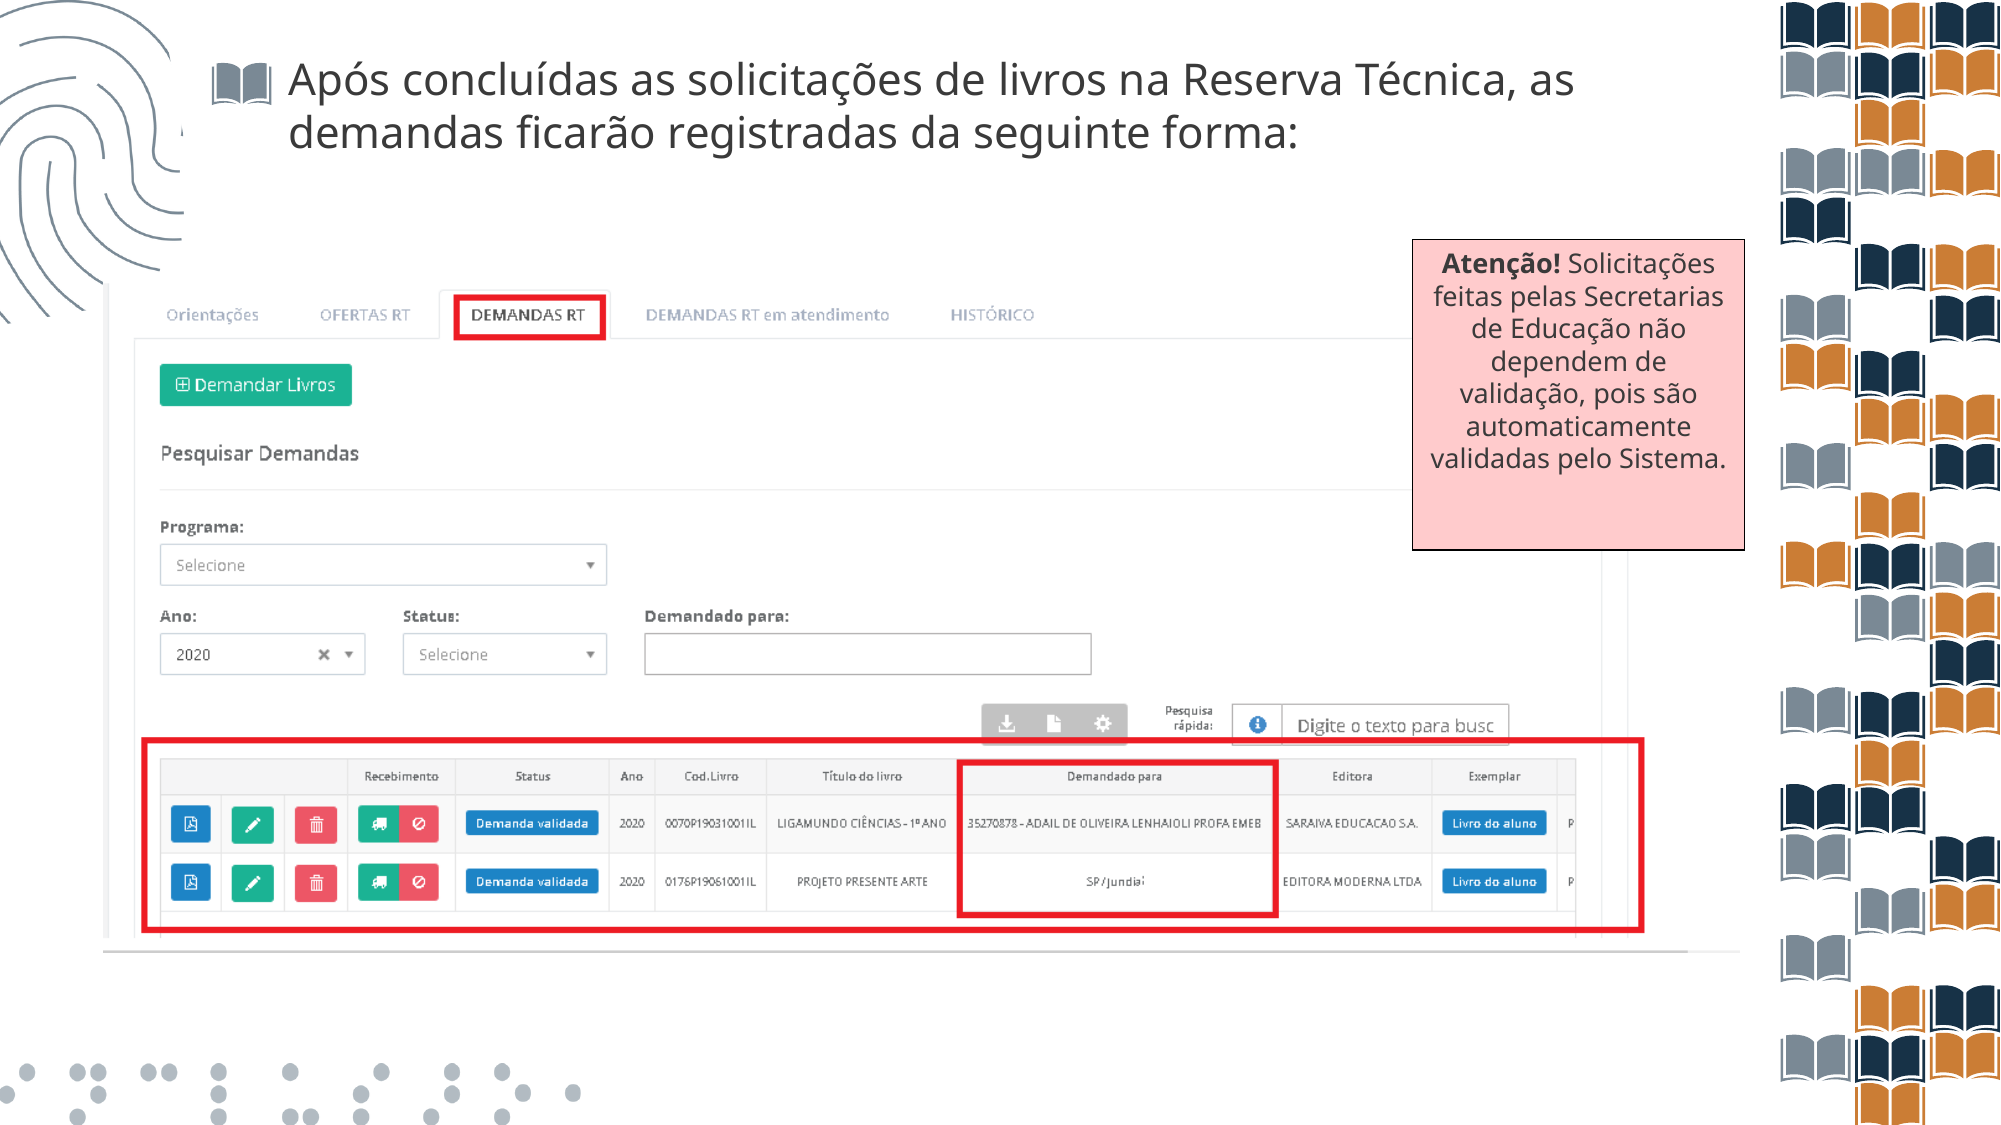

Após concluídas as solicitações de livros na Reserva Técnica, as demandas ficarão registradas da seguinte forma:
Atenção! Solicitações feitas pelas Secretarias de Educação não dependem de validação, pois são automaticamente validadas pelo Sistema.